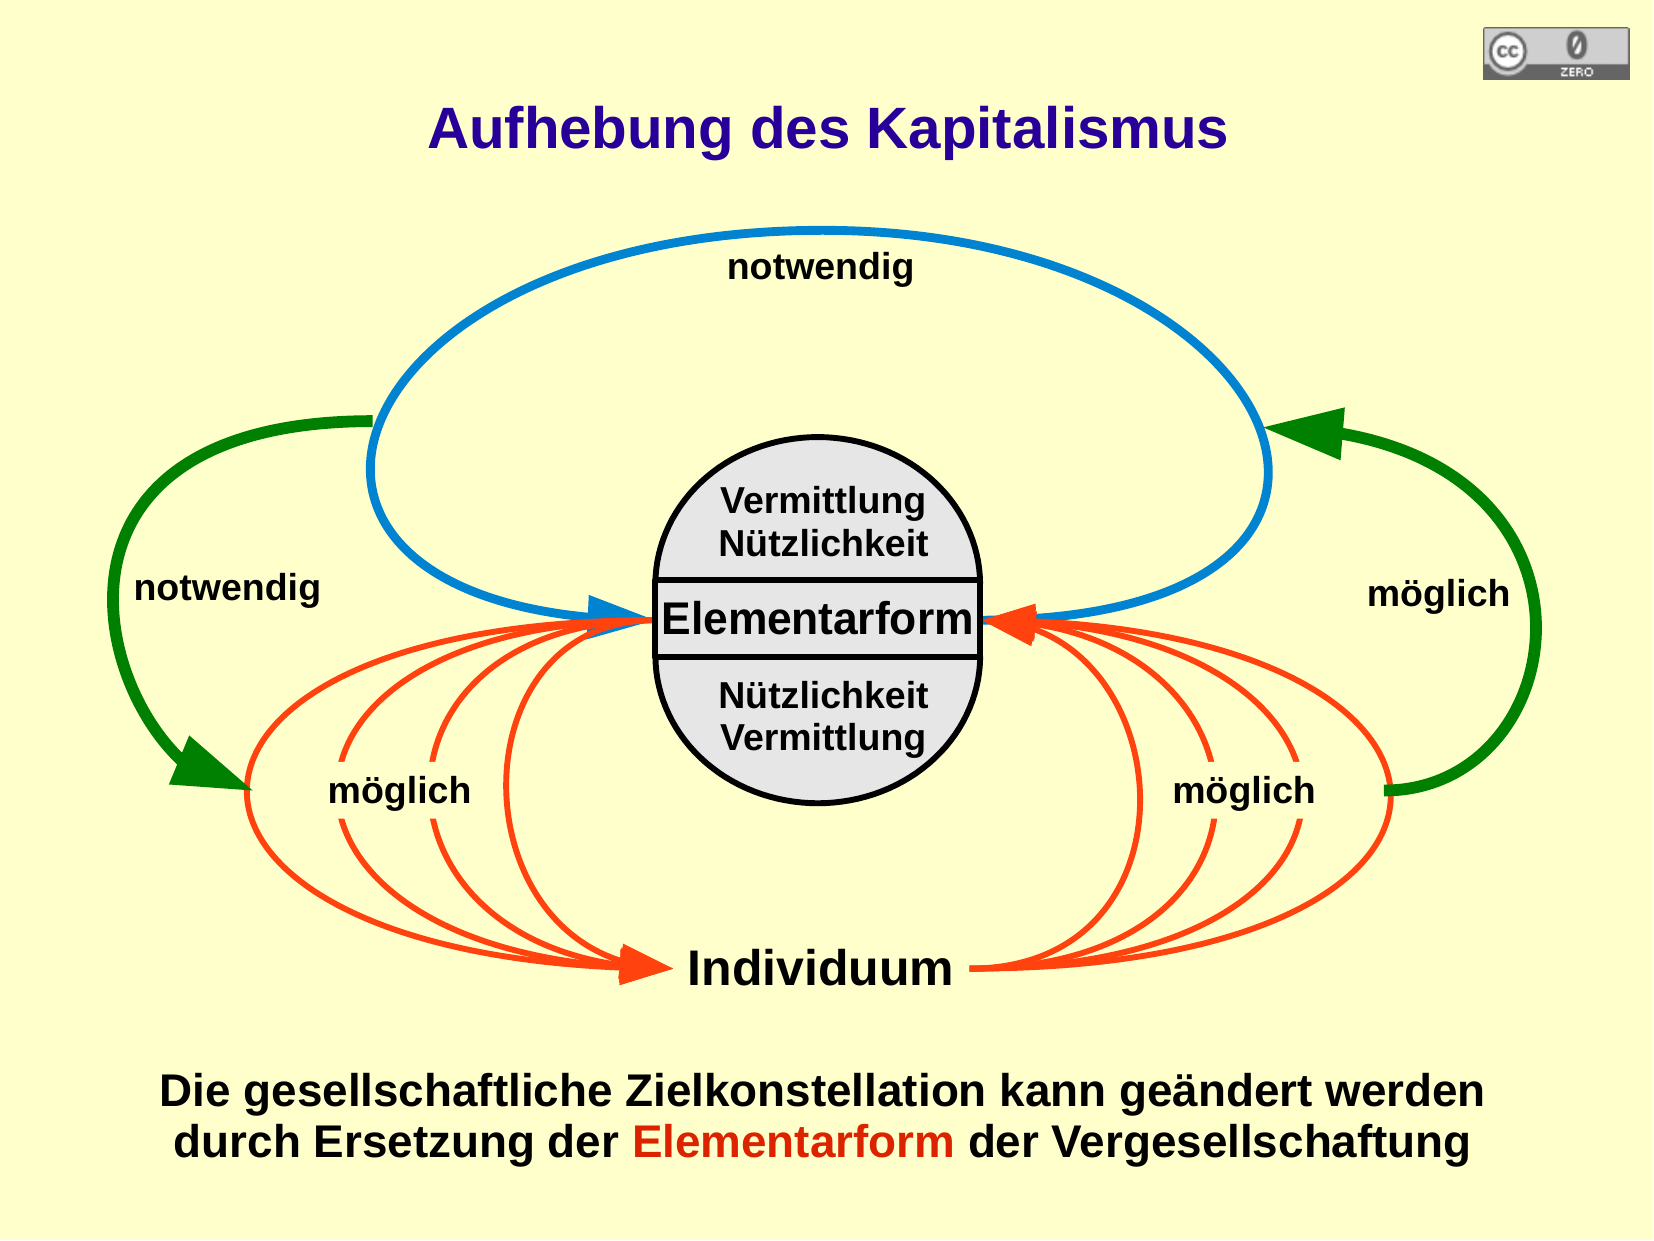

# Aufhebung des Kapitalismus
notwendig
Vermittlung
Nützlichkeit
notwendig
möglich
Elementarform
Gesellschaft
Gesellschaft
Nützlichkeit
Vermittlung
möglich
möglich
Individuum
Die gesellschaftliche Zielkonstellation kann geändert werden
durch Ersetzung der Elementarform der Vergesellschaftung